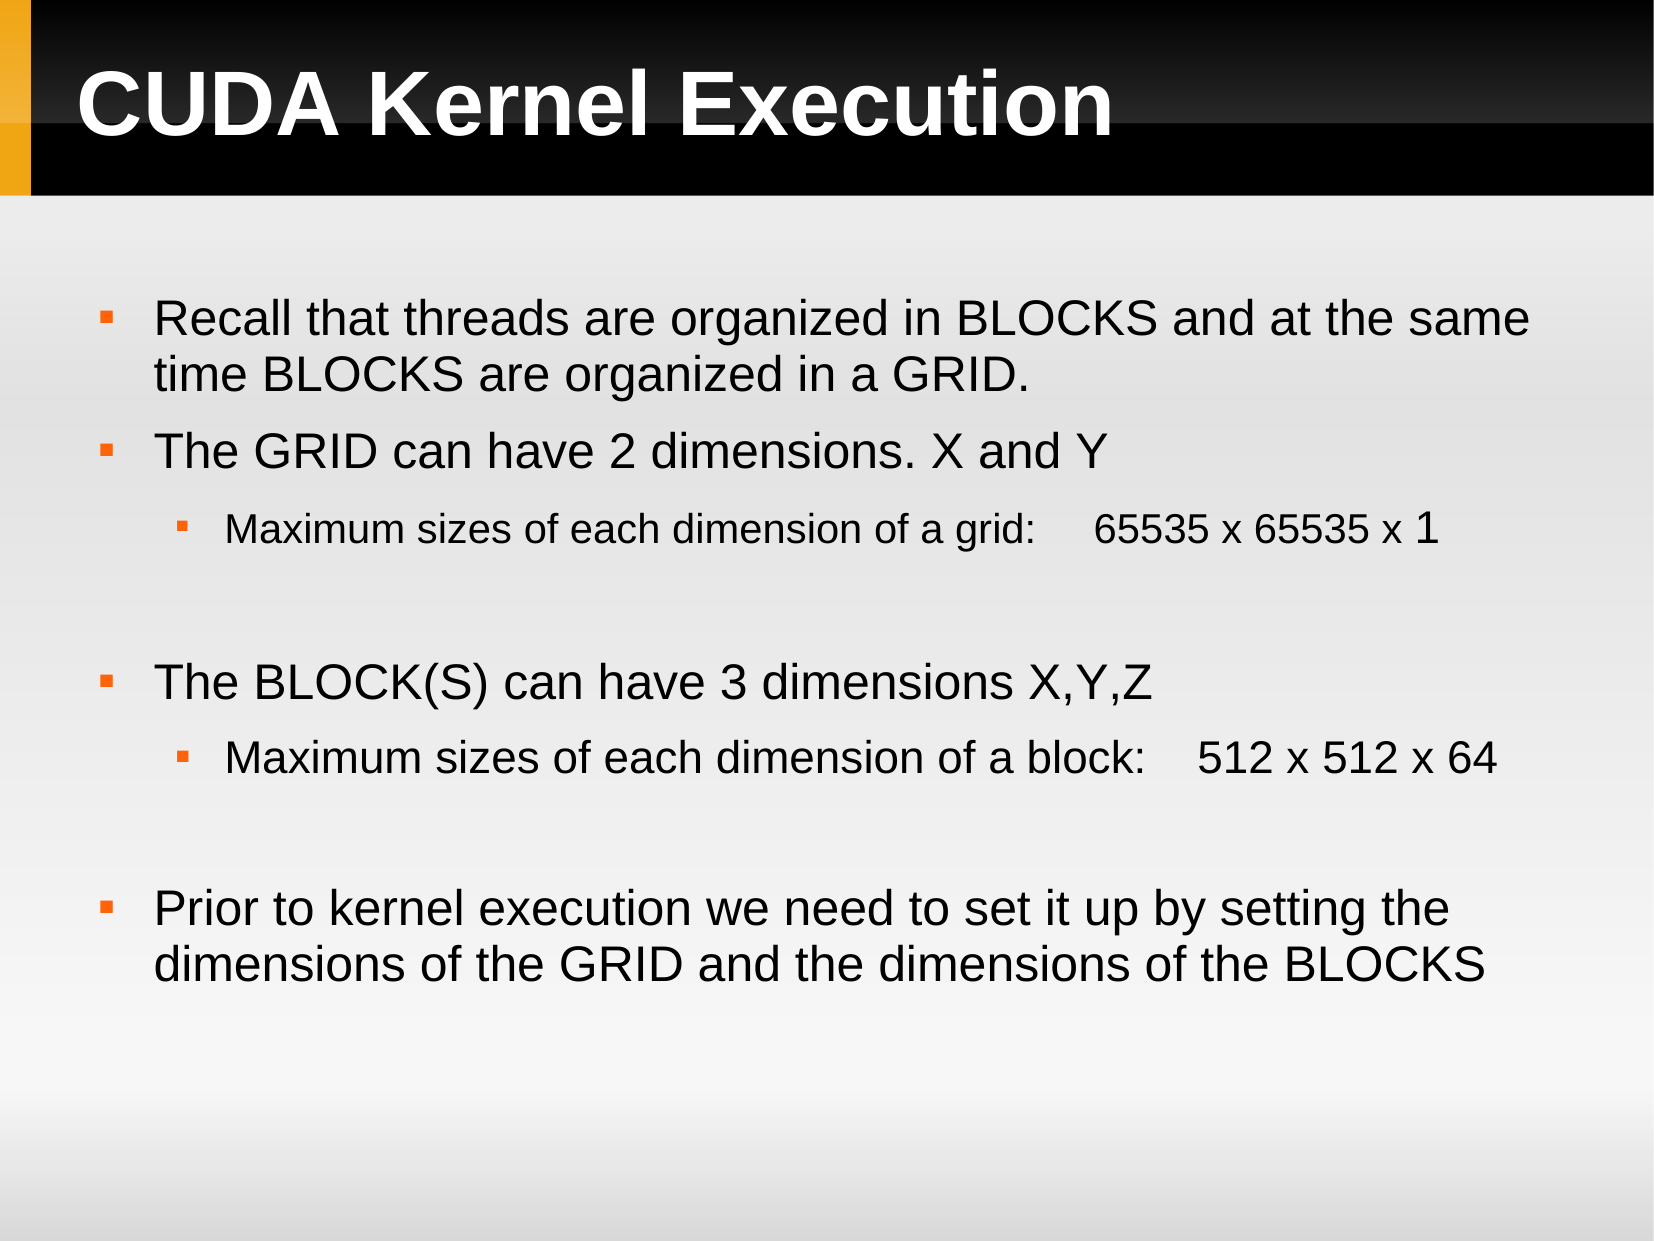

# CUDA Kernel Execution
Recall that threads are organized in BLOCKS and at the same time BLOCKS are organized in a GRID.
The GRID can have 2 dimensions. X and Y
Maximum sizes of each dimension of a grid: 65535 x 65535 x 1
The BLOCK(S) can have 3 dimensions X,Y,Z
Maximum sizes of each dimension of a block: 512 x 512 x 64
Prior to kernel execution we need to set it up by setting the dimensions of the GRID and the dimensions of the BLOCKS